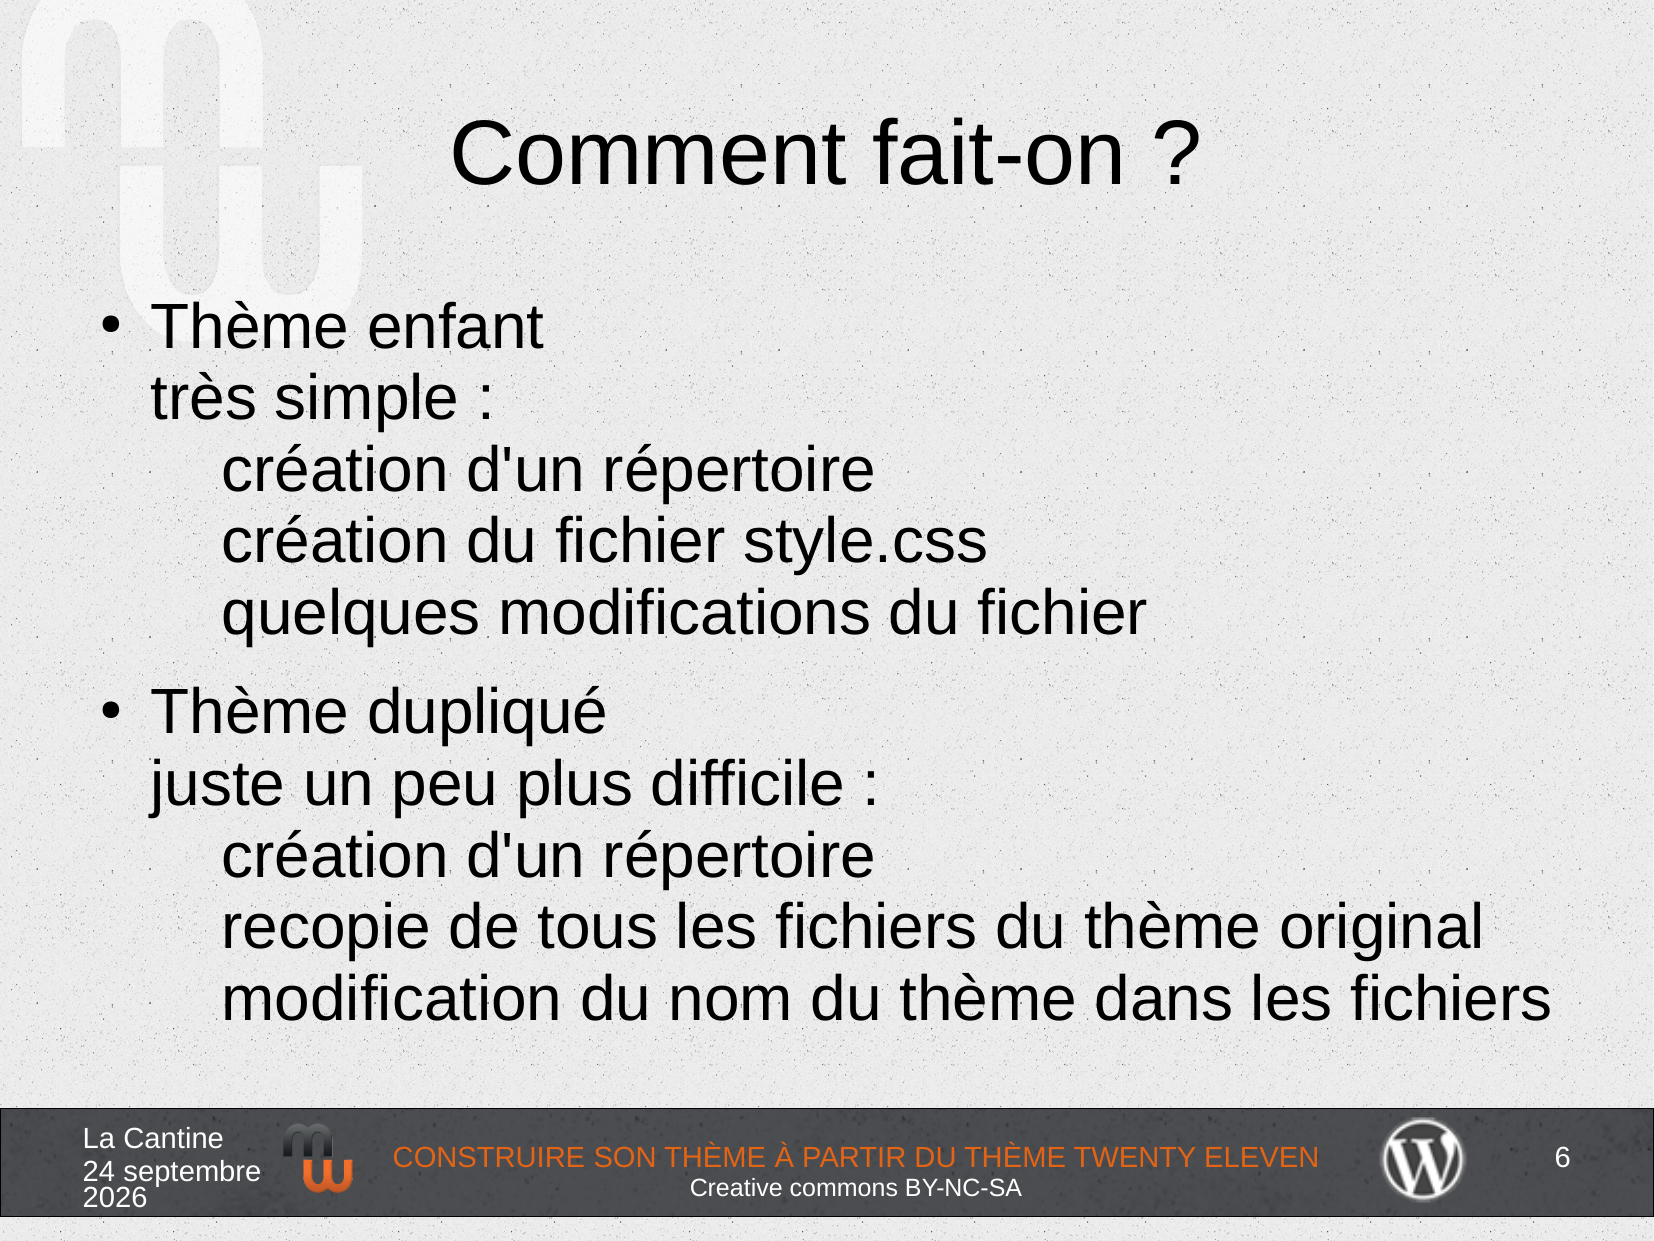

# Comment fait-on ?
Thème enfant
très simple :
	création d'un répertoire
	création du fichier style.css
	quelques modifications du fichier
Thème dupliqué
juste un peu plus difficile :
	création d'un répertoire
	recopie de tous les fichiers du thème original
	modification du nom du thème dans les fichiers
CONSTRUIRE SON THÈME À PARTIR DU THÈME TWENTY ELEVEN
6